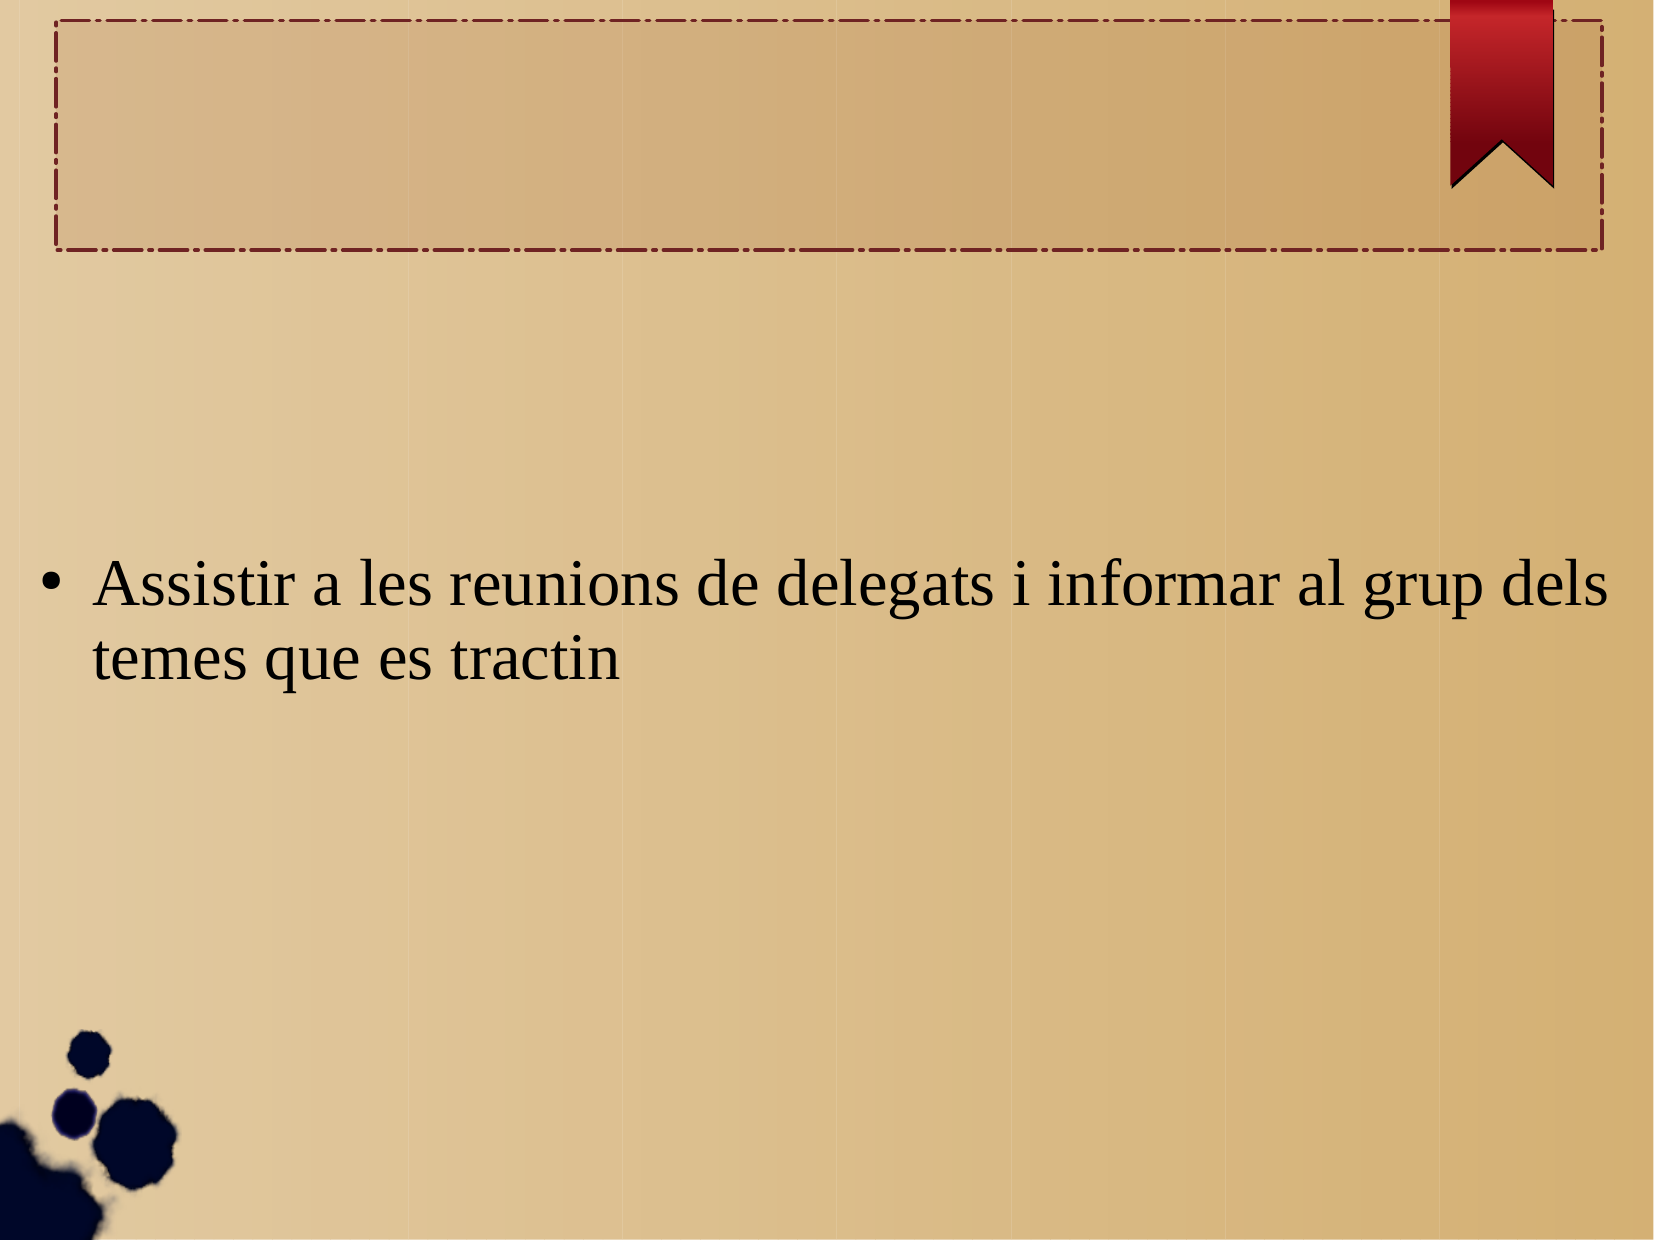

#
Assistir a les reunions de delegats i informar al grup dels temes que es tractin